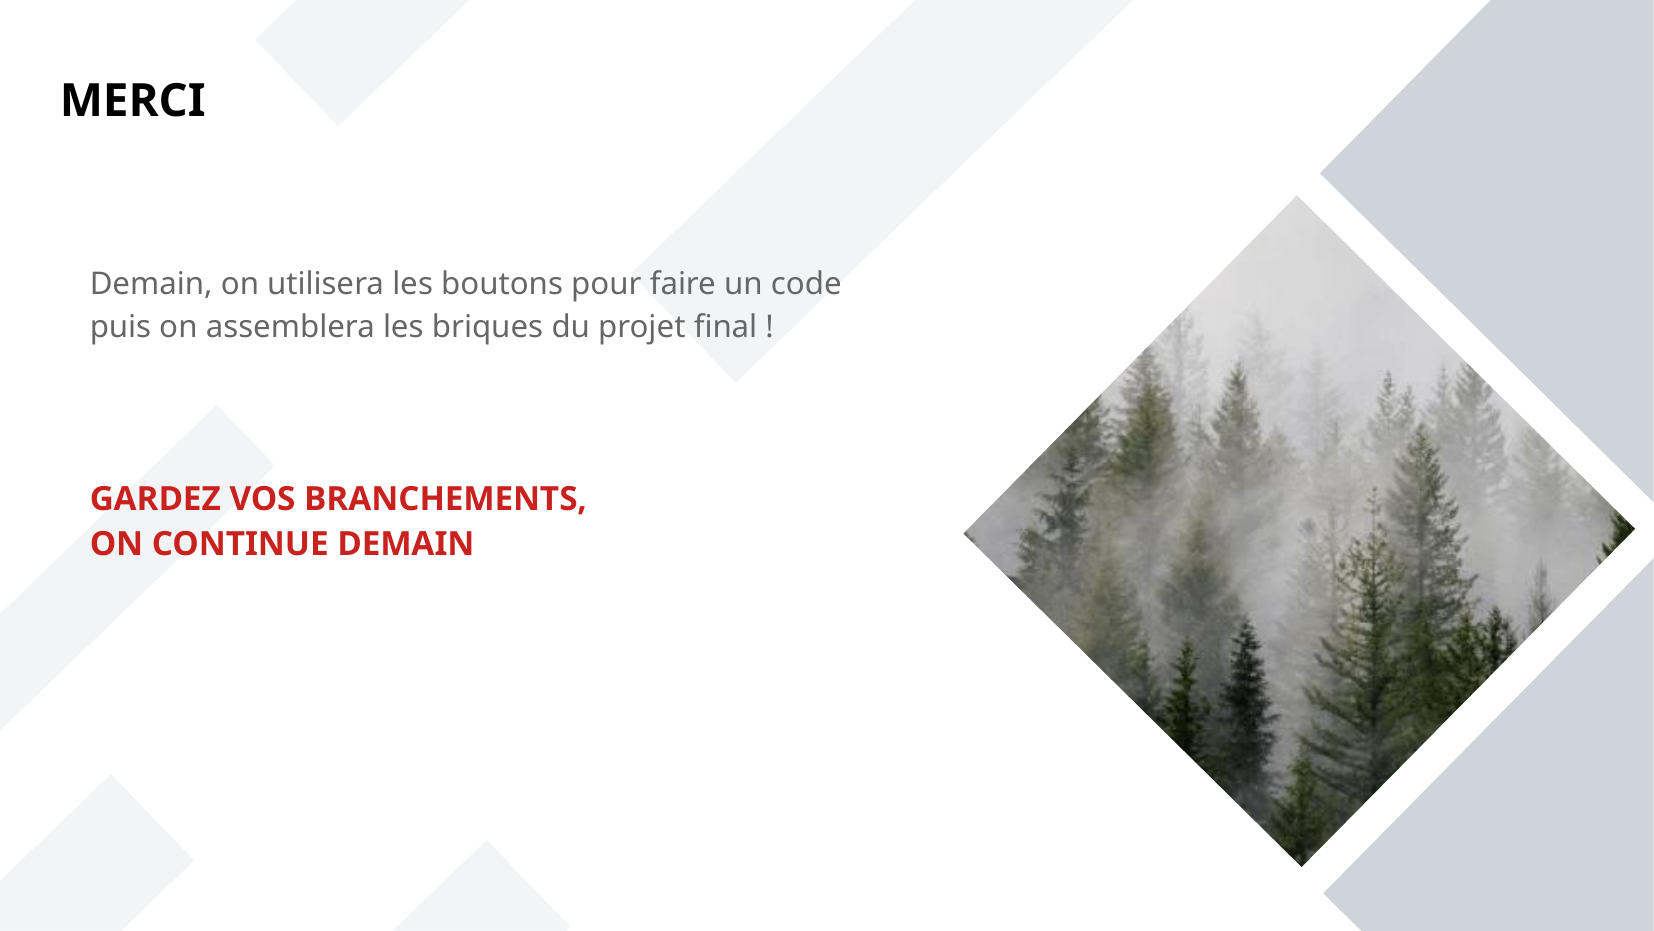

MERCI
Demain, on utilisera les boutons pour faire un code puis on assemblera les briques du projet final !
GARDEZ VOS BRANCHEMENTS,
ON CONTINUE DEMAIN